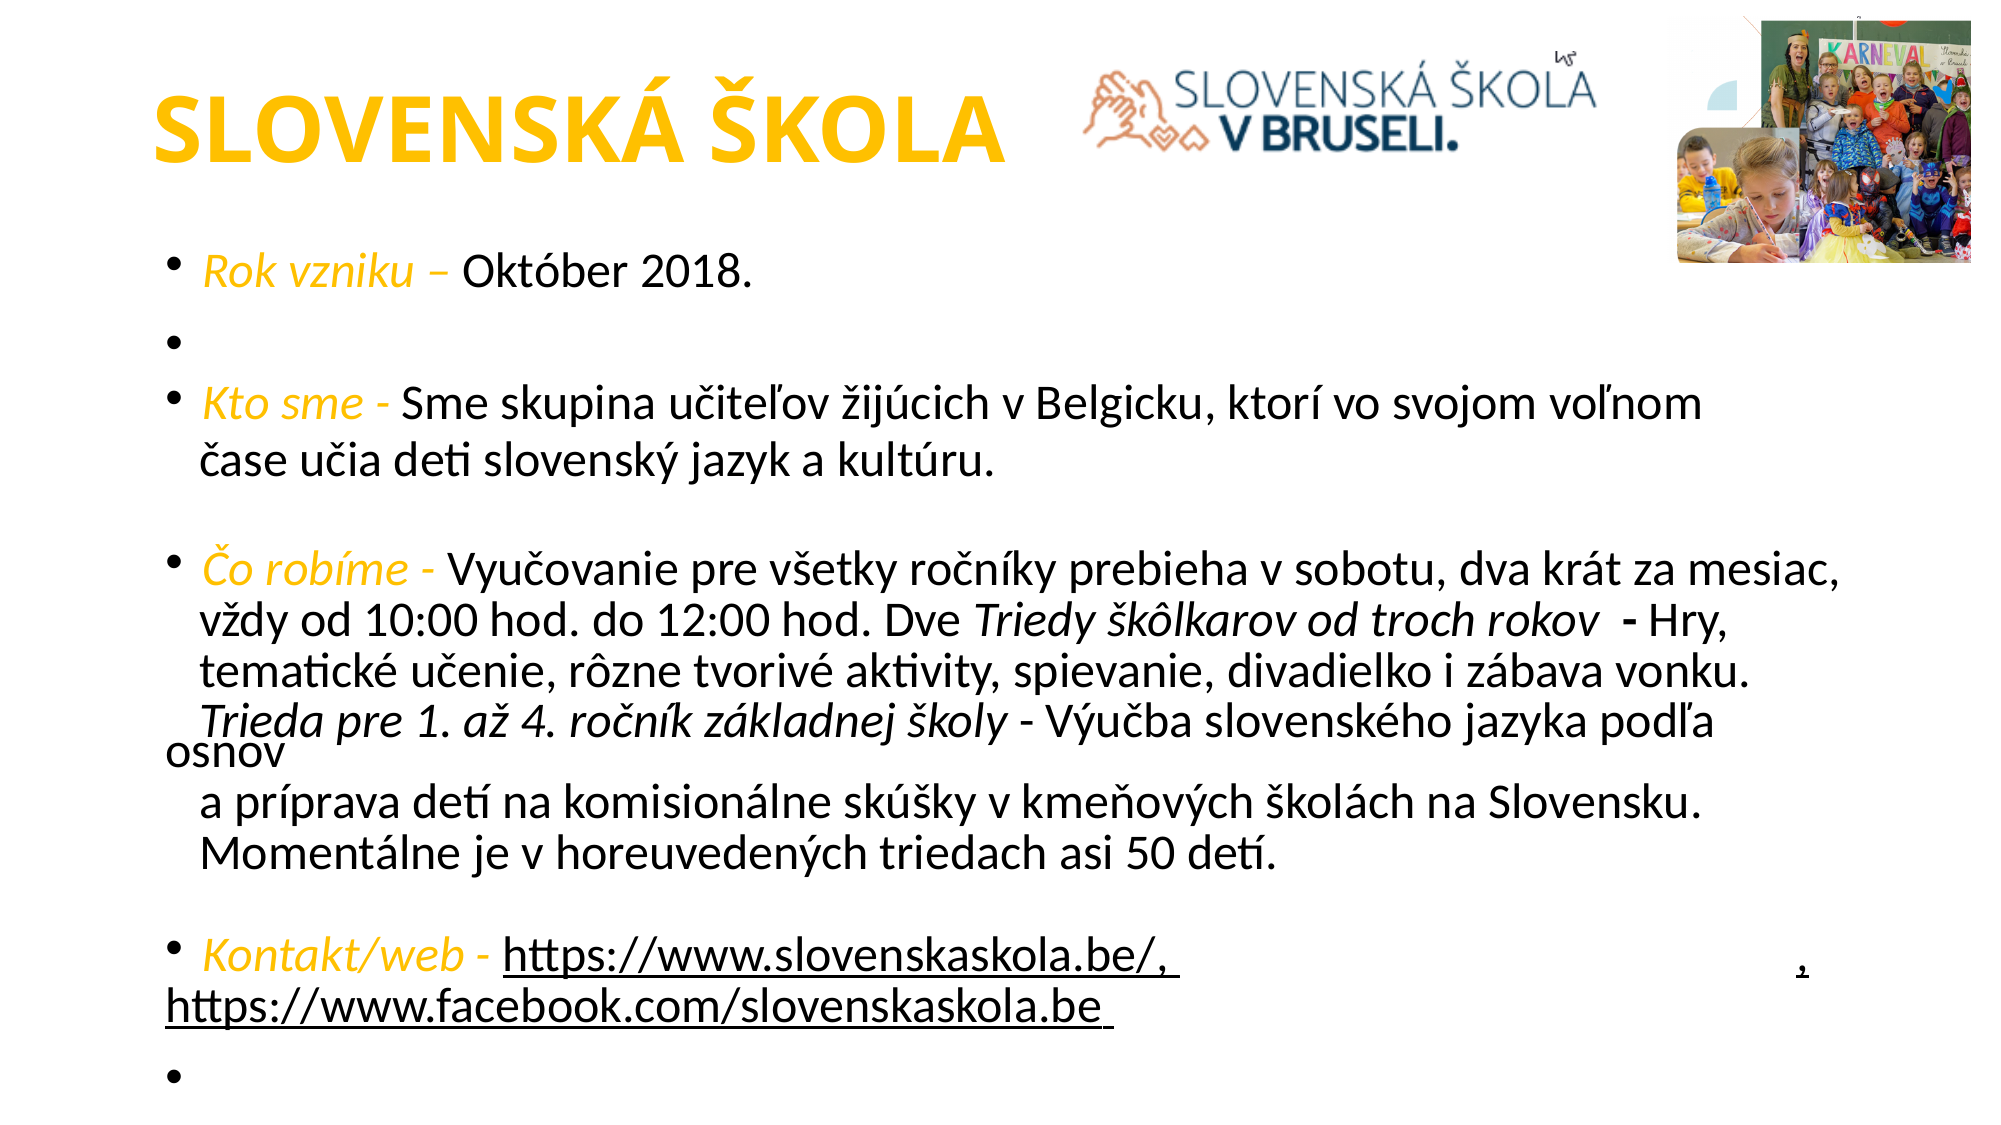

# SLOVENSKÁ ŠKOLA
Rok vzniku – Október 2018.
Kto sme - Sme skupina učiteľov žijúcich v Belgicku, ktorí vo svojom voľnom
 čase učia deti slovenský jazyk a kultúru.
Čo robíme - Vyučovanie pre všetky ročníky prebieha v sobotu, dva krát za mesiac,
 vždy od 10:00 hod. do 12:00 hod. Dve Triedy škôlkarov od troch rokov - Hry,
 tematické učenie, rôzne tvorivé aktivity, spievanie, divadielko i zábava vonku.
 Trieda pre 1. až 4. ročník základnej školy - Výučba slovenského jazyka podľa osnov
 a príprava detí na komisionálne skúšky v kmeňových školách na Slovensku.
 Momentálne je v horeuvedených triedach asi 50 detí.
Kontakt/web - https://www.slovenskaskola.be/, slovenskaskola.be@gmail.com,
https://www.facebook.com/slovenskaskola.be